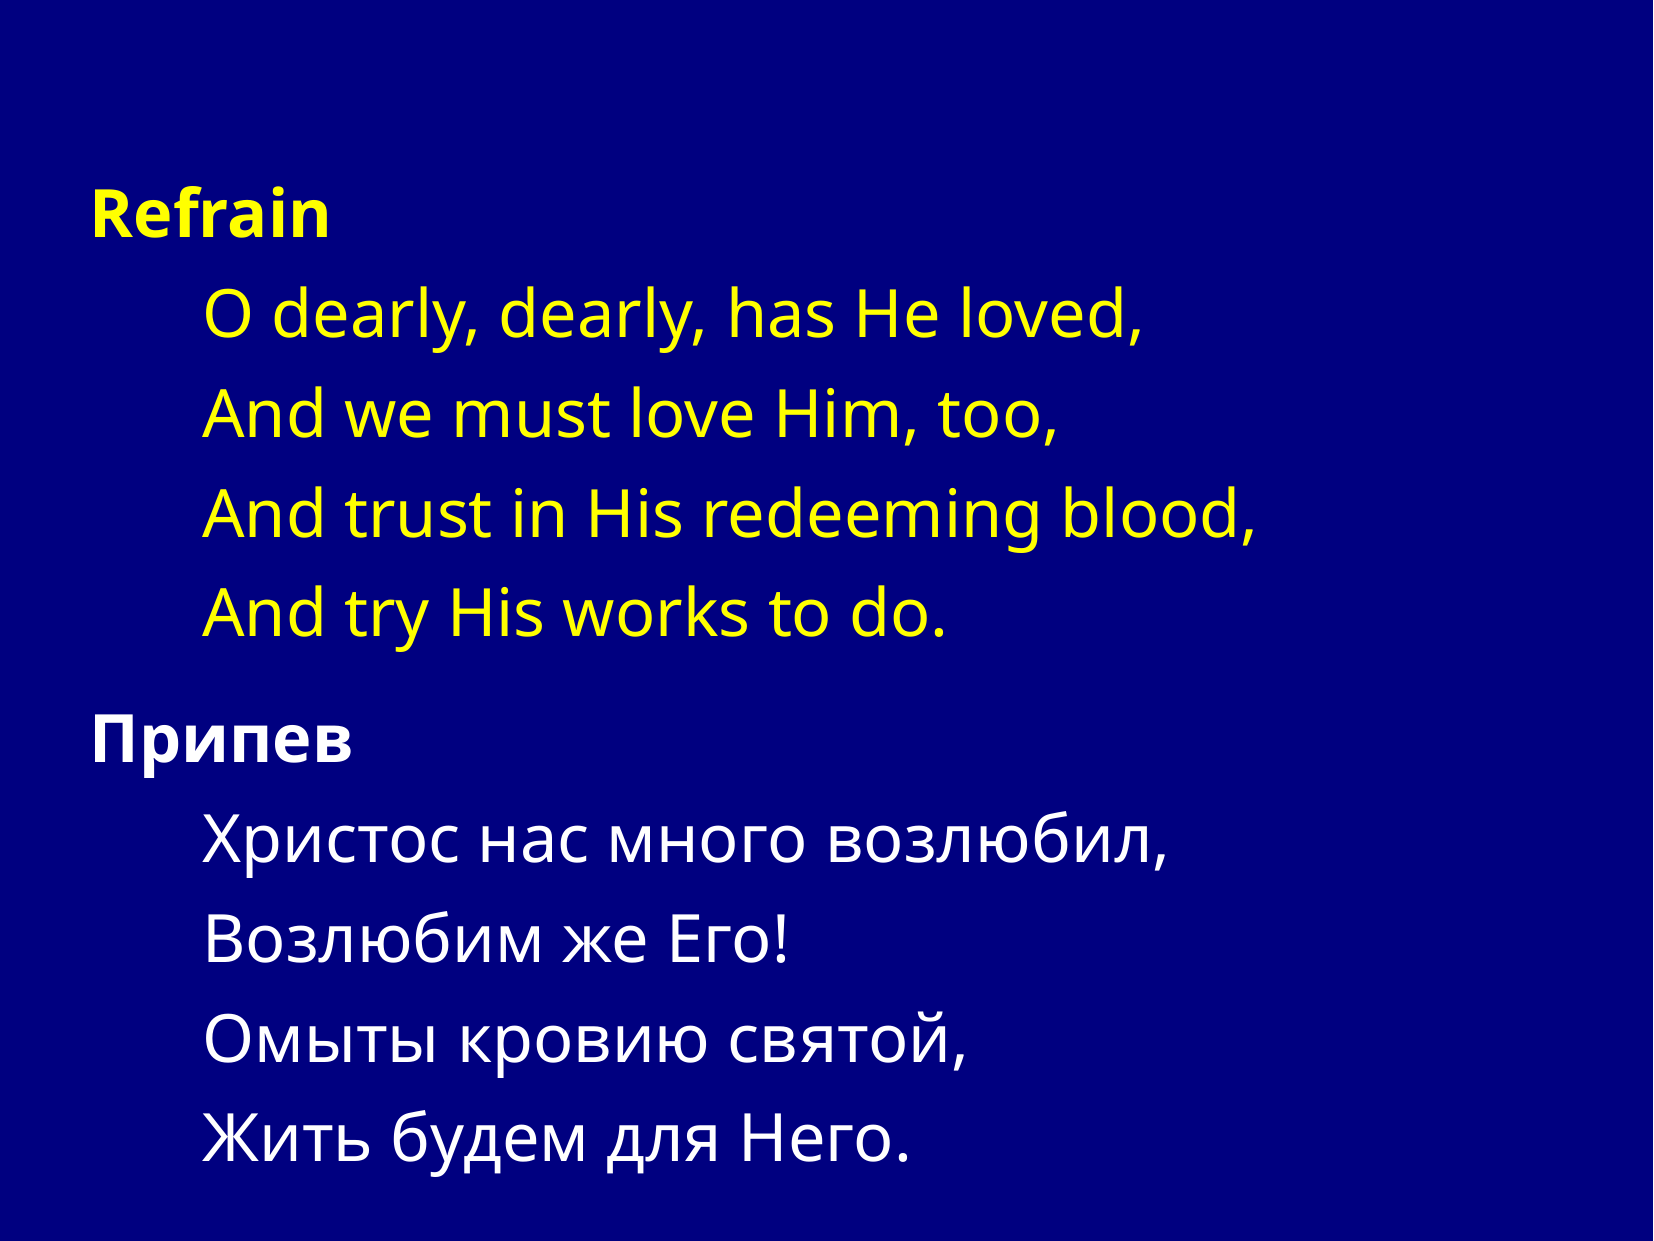

Refrain
	O dearly, dearly, has He loved,
	And we must love Him, too,
	And trust in His redeeming blood,
	And try His works to do.
Припев
	Христос нас много возлюбил,
	Возлюбим же Его!
	Омыты кровию святой,
	Жить будем для Него.